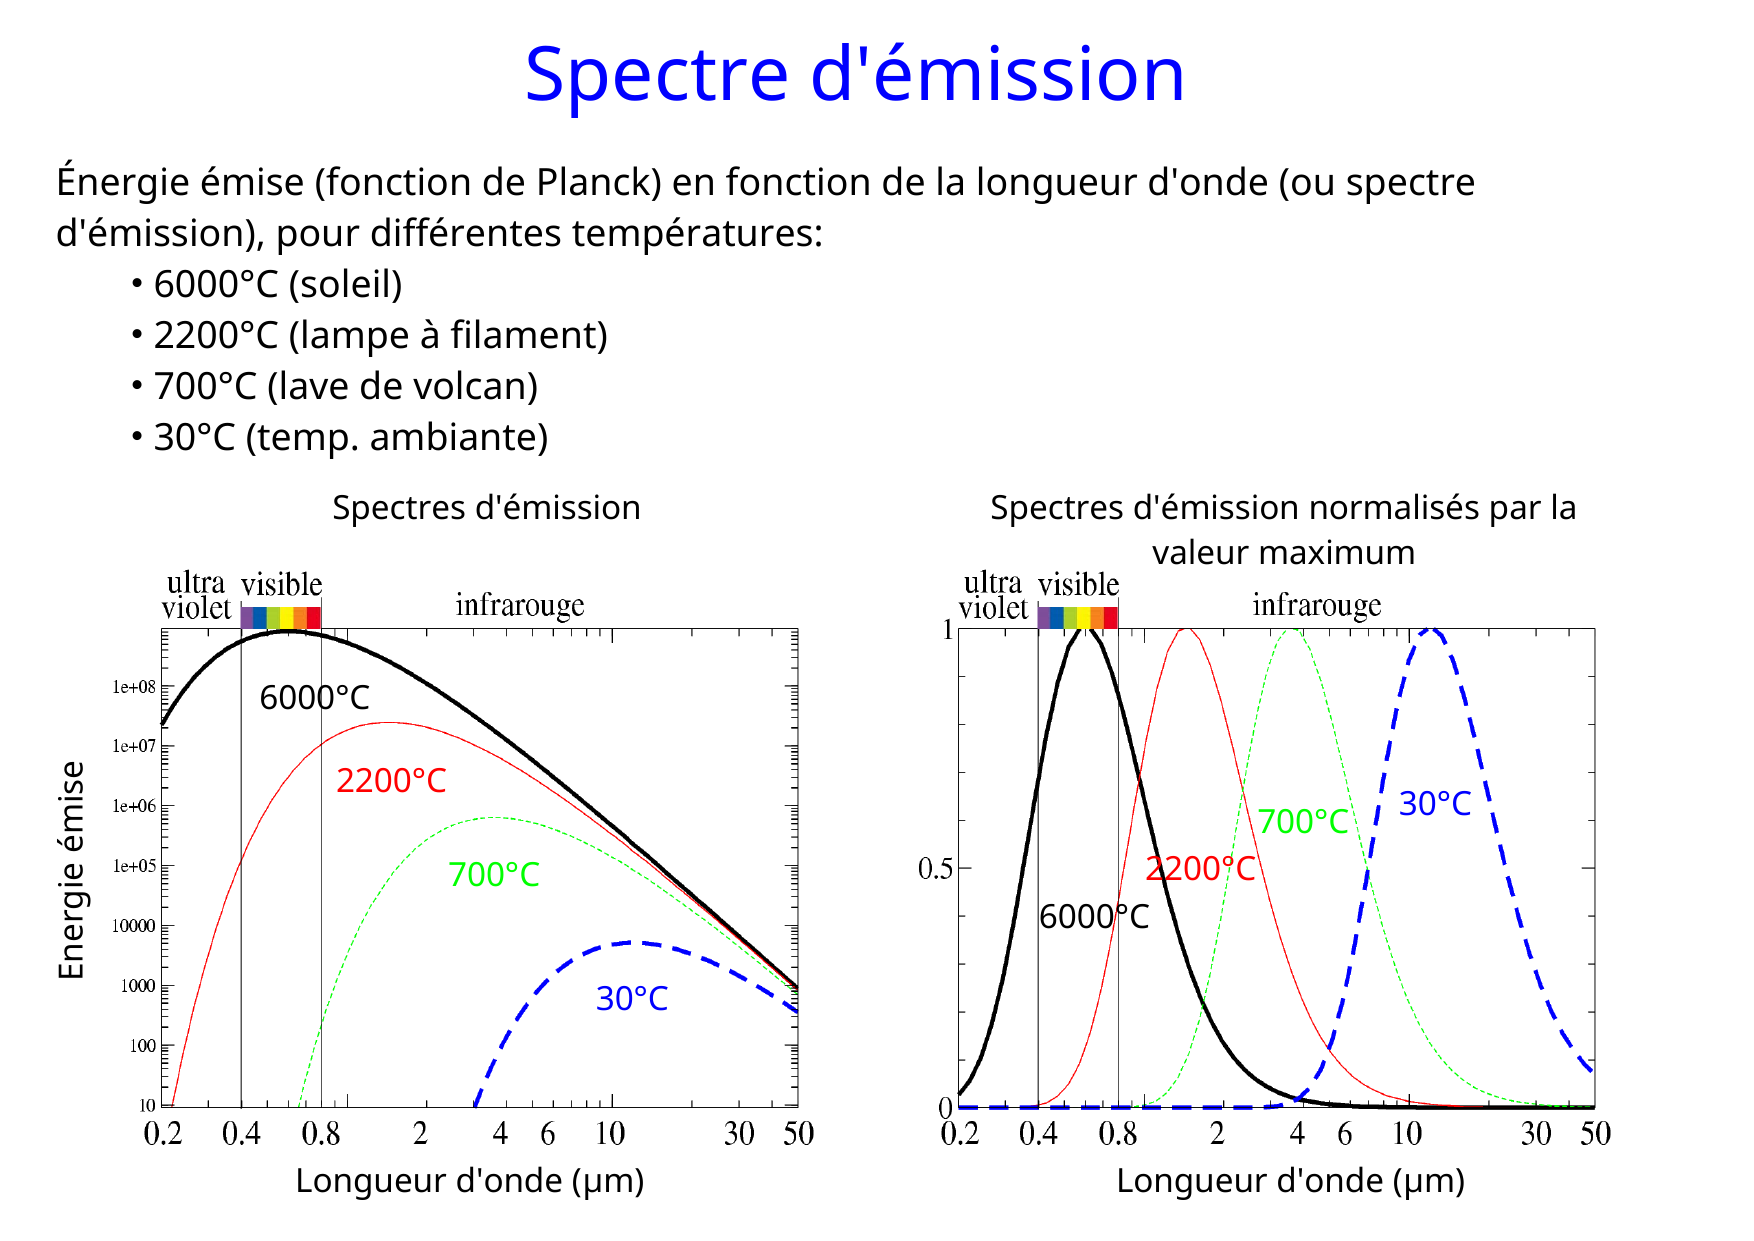

# Spectre d'émission
Énergie émise (fonction de Planck) en fonction de la longueur d'onde (ou spectre d'émission), pour différentes températures:
 6000°C (soleil)
 2200°C (lampe à filament)
 700°C (lave de volcan)
 30°C (temp. ambiante)
Spectres d'émission
Spectres d'émission normalisés par la valeur maximum
6000°C
2200°C
30°C
700°C
2200°C
700°C
Energie émise
6000°C
30°C
Longueur d'onde (µm)
Longueur d'onde (µm)